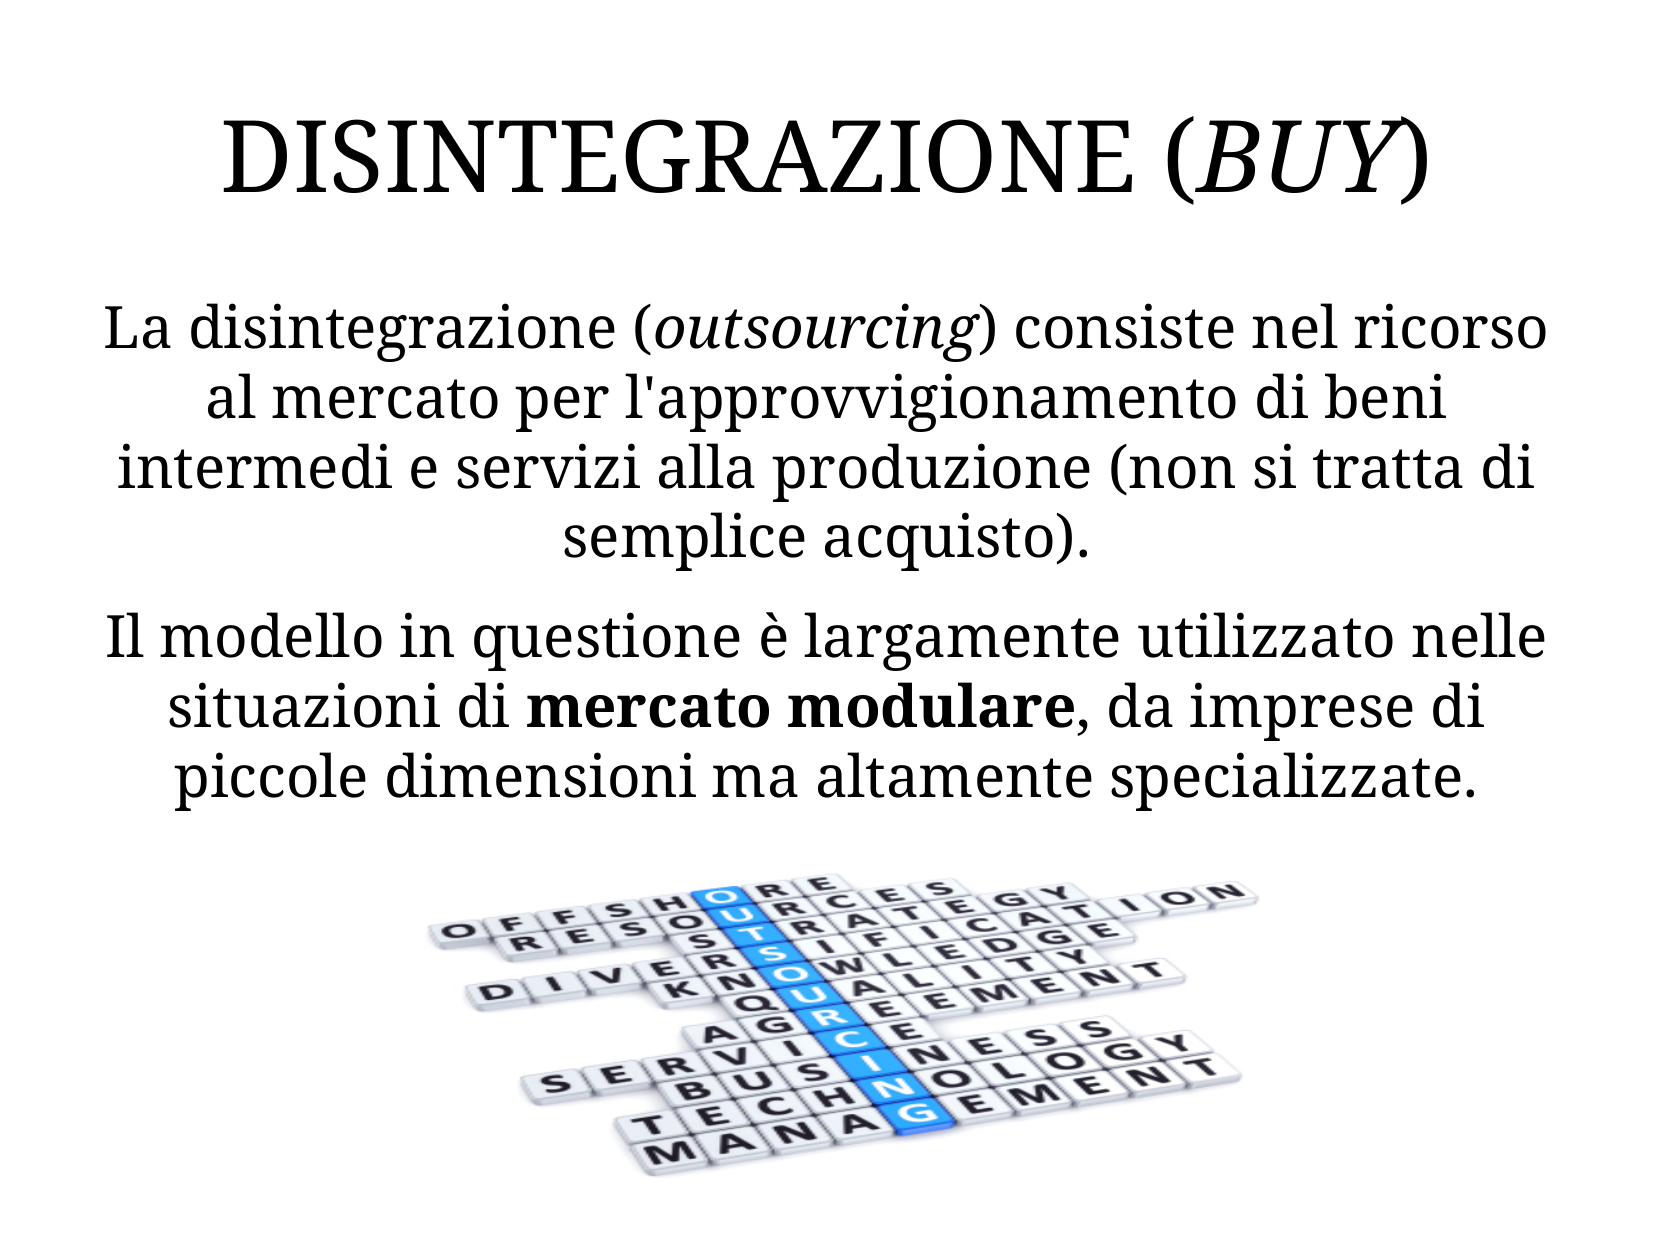

# DISINTEGRAZIONE (BUY)
La disintegrazione (outsourcing) consiste nel ricorso al mercato per l'approvvigionamento di beni intermedi e servizi alla produzione (non si tratta di semplice acquisto).
Il modello in questione è largamente utilizzato nelle situazioni di mercato modulare, da imprese di piccole dimensioni ma altamente specializzate.